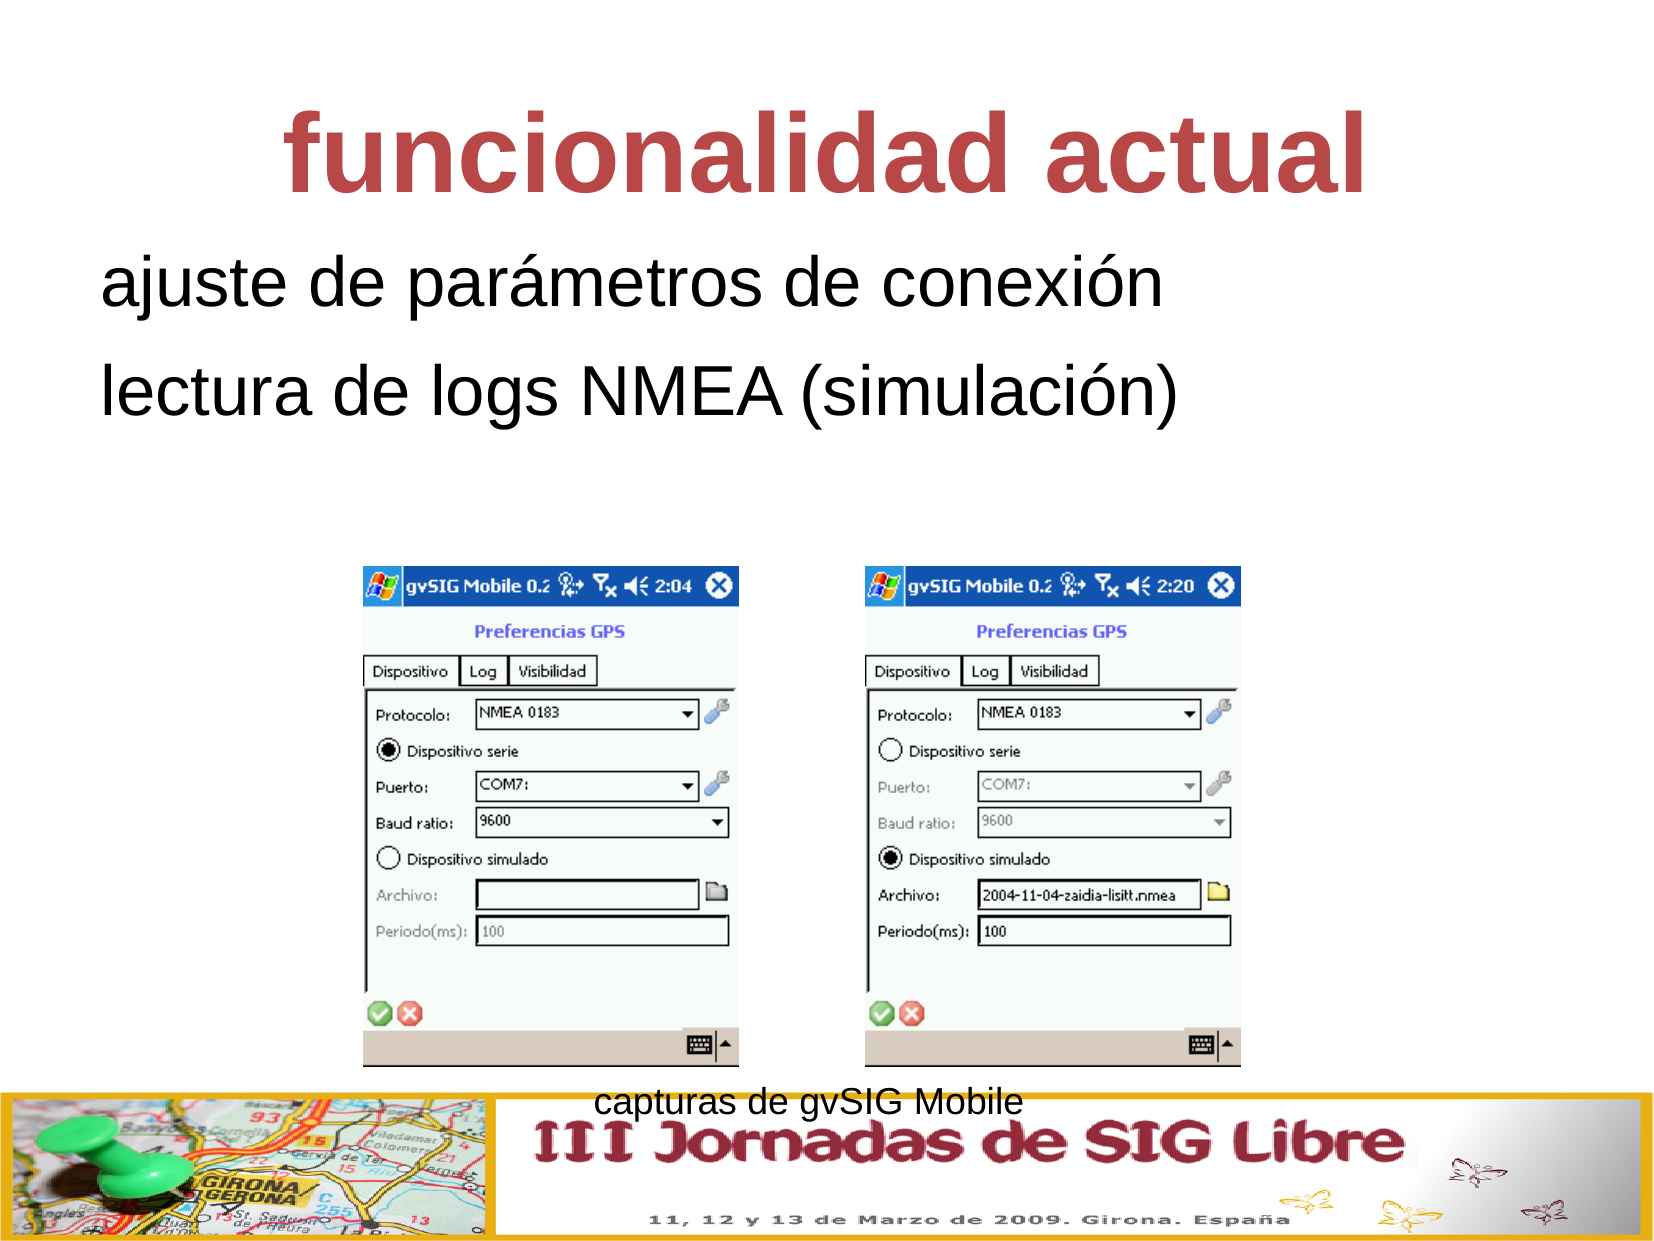

# funcionalidad actual
ajuste de parámetros de conexión
lectura de logs NMEA (simulación)
capturas de gvSIG Mobile